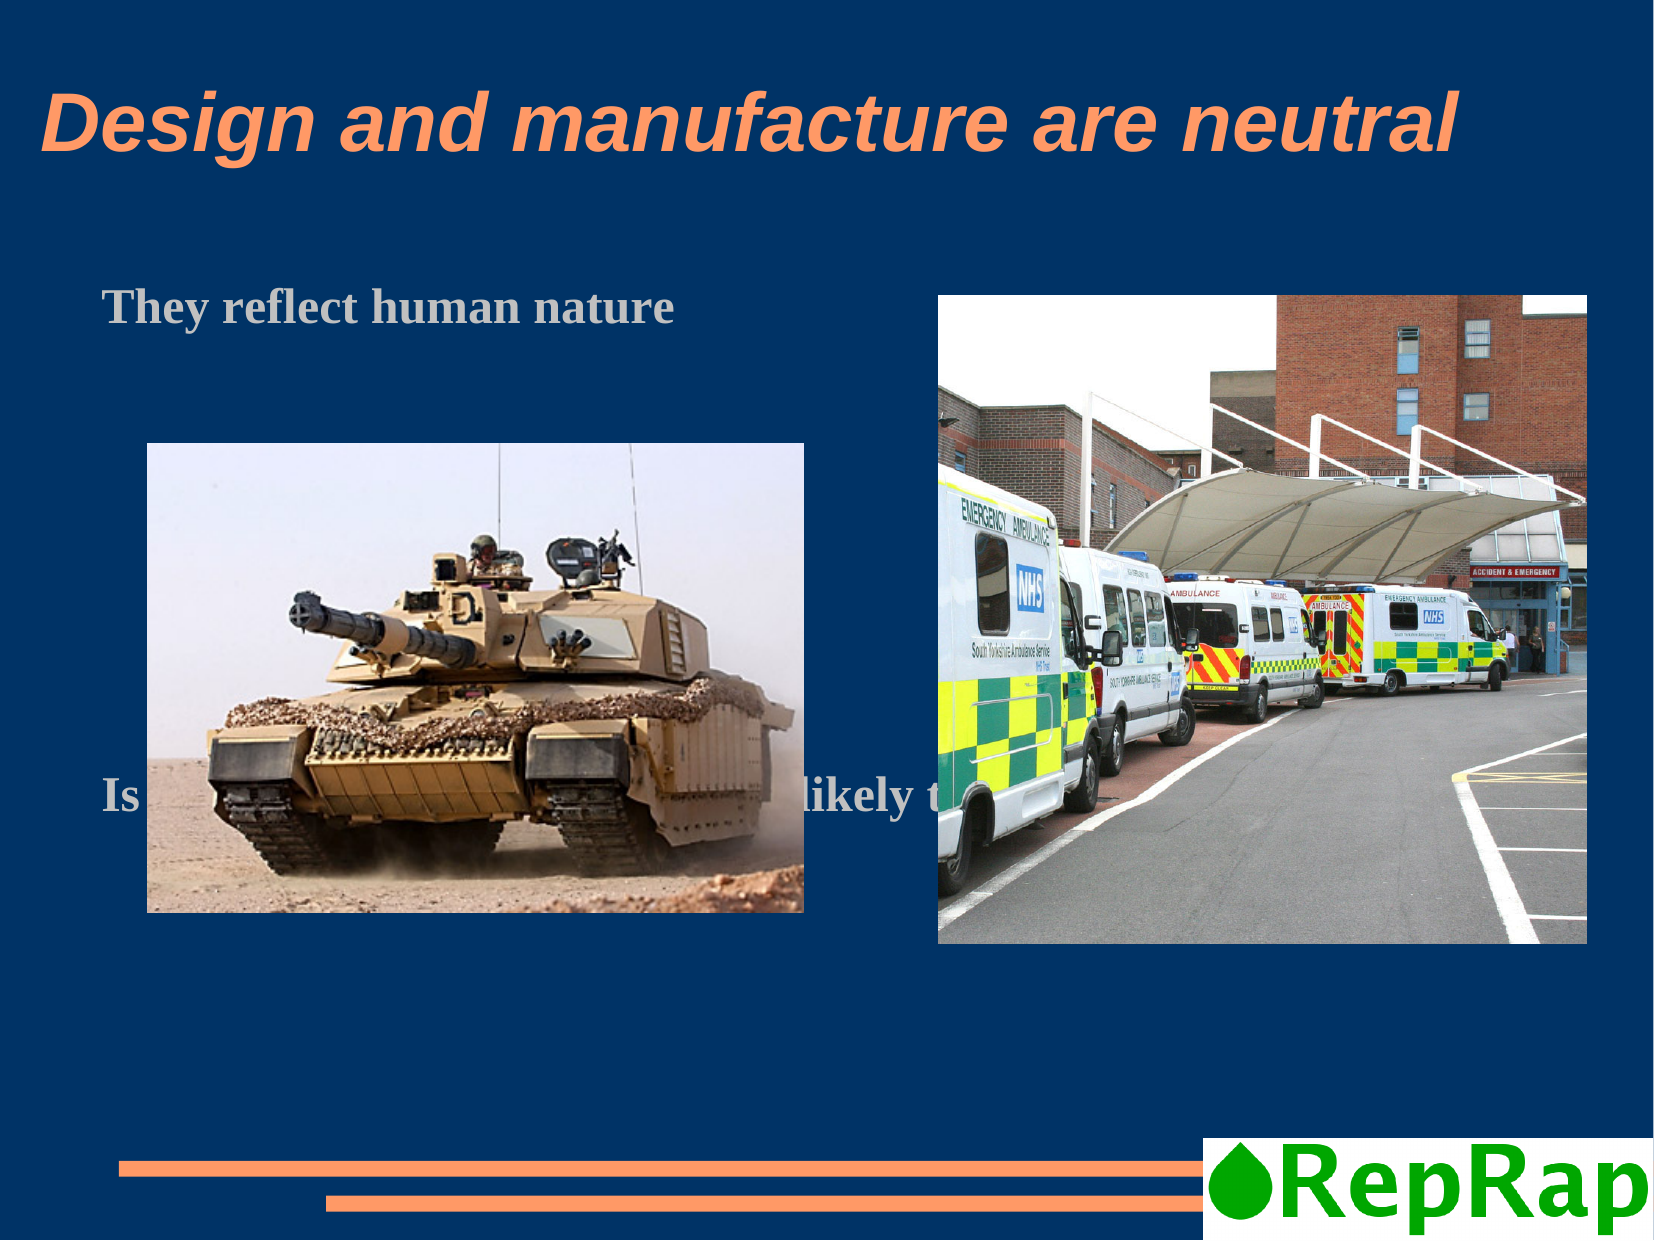

# Design and manufacture are neutral
 They reflect human nature
 Is open design and manufacture likely to be better?